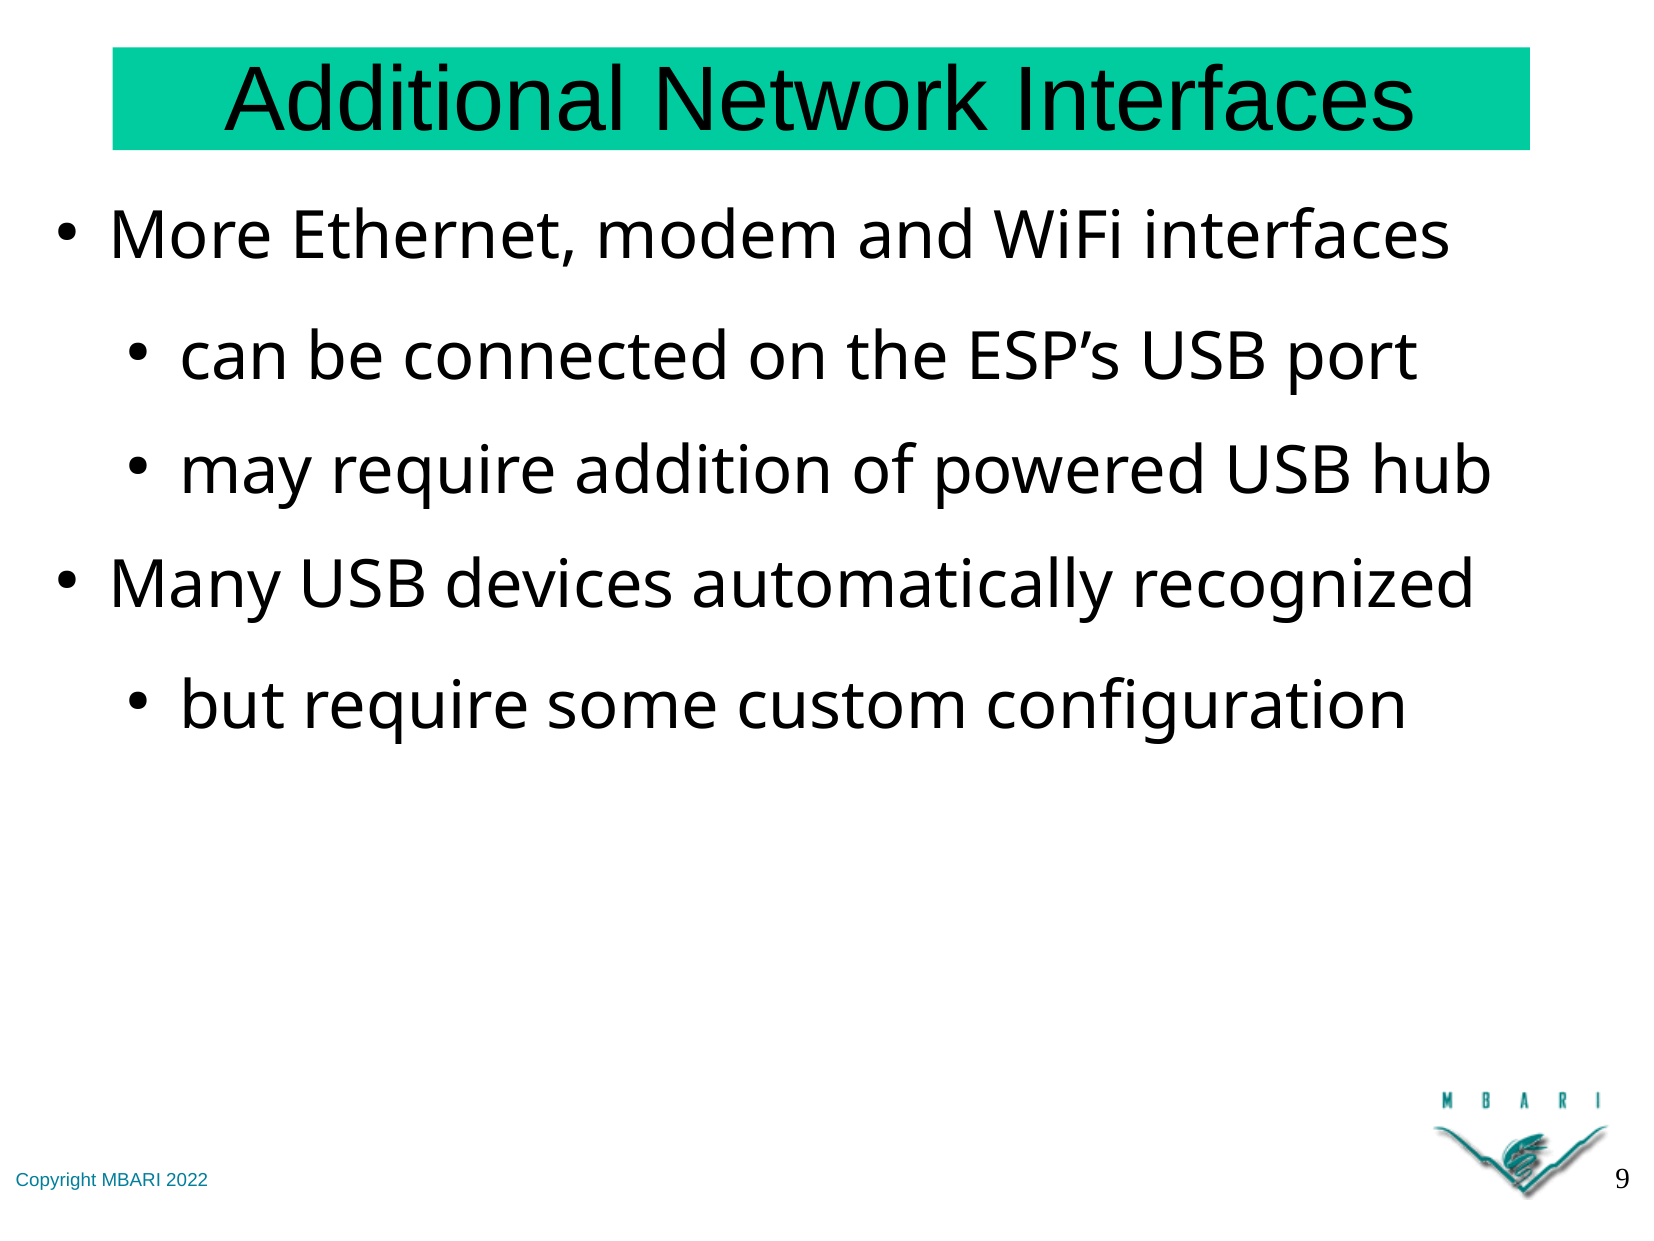

# Additional Network Interfaces
More Ethernet, modem and WiFi interfaces
can be connected on the ESP’s USB port
may require addition of powered USB hub
Many USB devices automatically recognized
but require some custom configuration